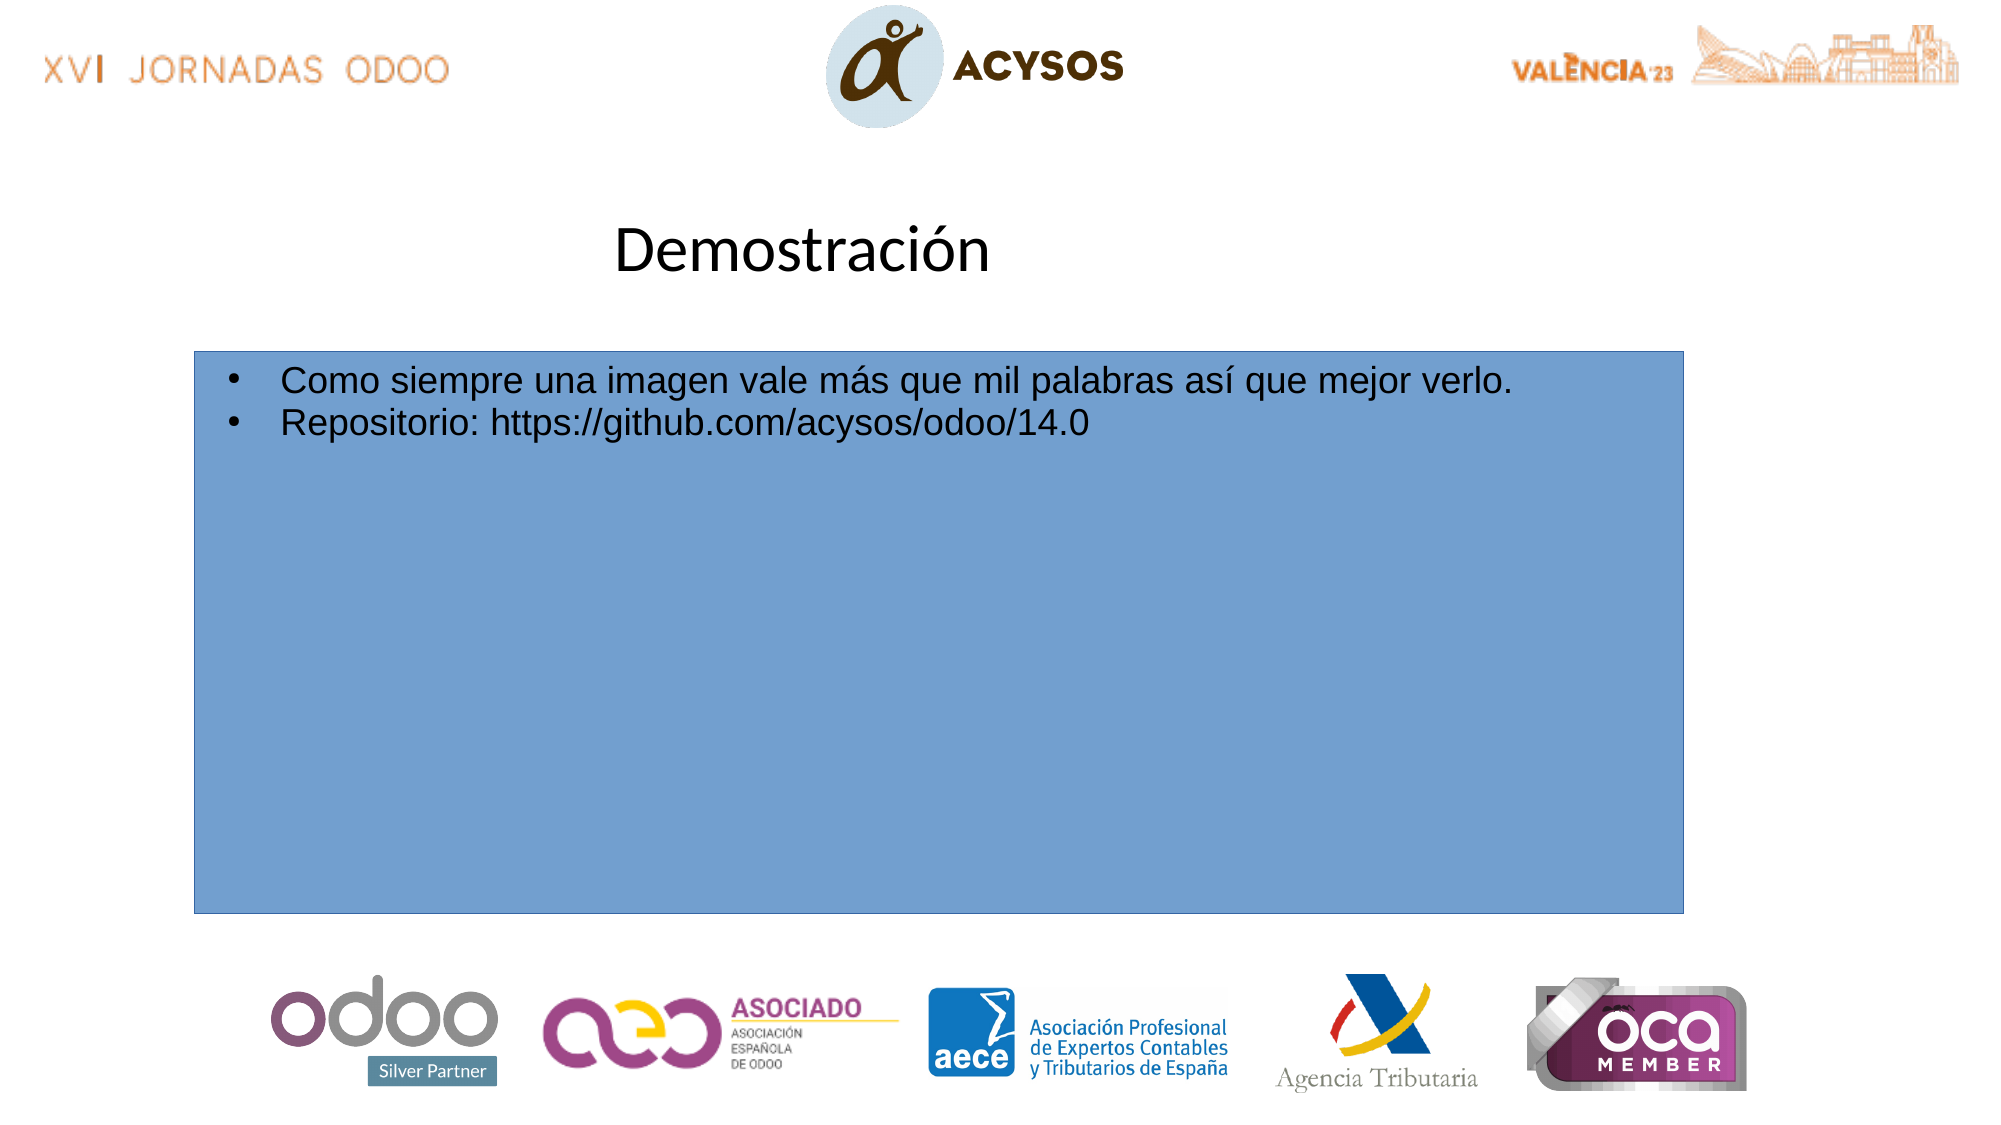

# Demostración
Como siempre una imagen vale más que mil palabras así que mejor verlo.
Repositorio: https://github.com/acysos/odoo/14.0